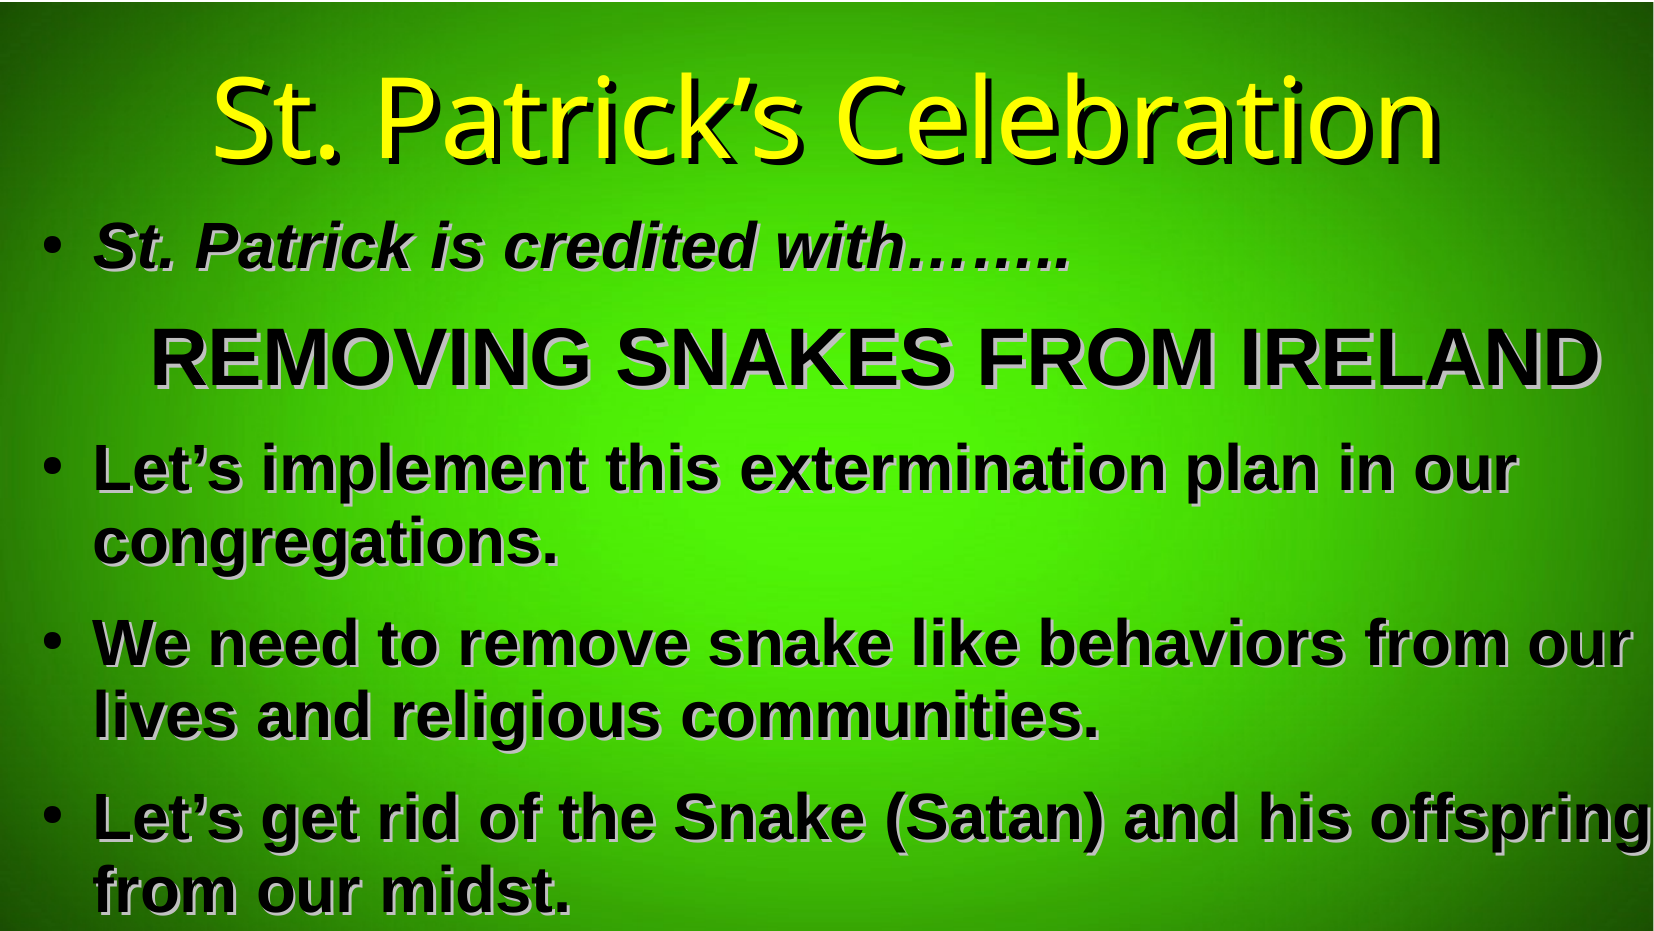

# St. Patrick’s Celebration
St. Patrick is credited with……..
REMOVING SNAKES FROM IRELAND
Let’s implement this extermination plan in our congregations.
We need to remove snake like behaviors from our lives and religious communities.
Let’s get rid of the Snake (Satan) and his offspring from our midst.